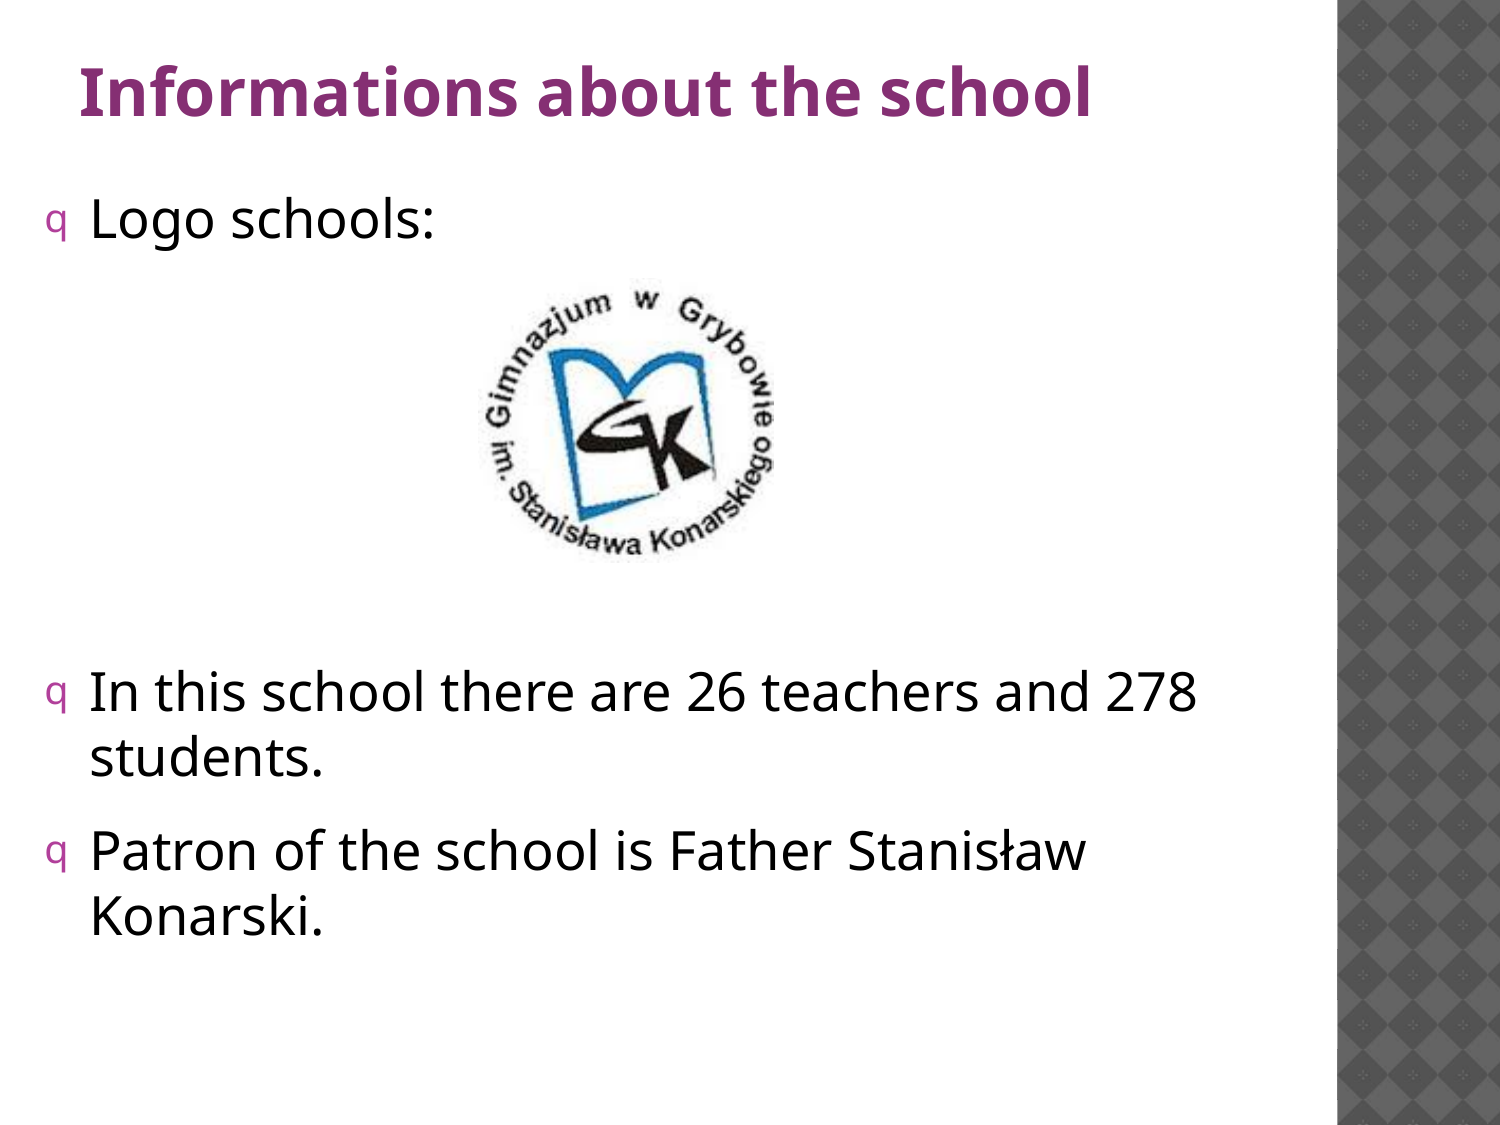

# Informations about the school
Logo schools:
In this school there are 26 teachers and 278 students.
Patron of the school is Father Stanisław Konarski.